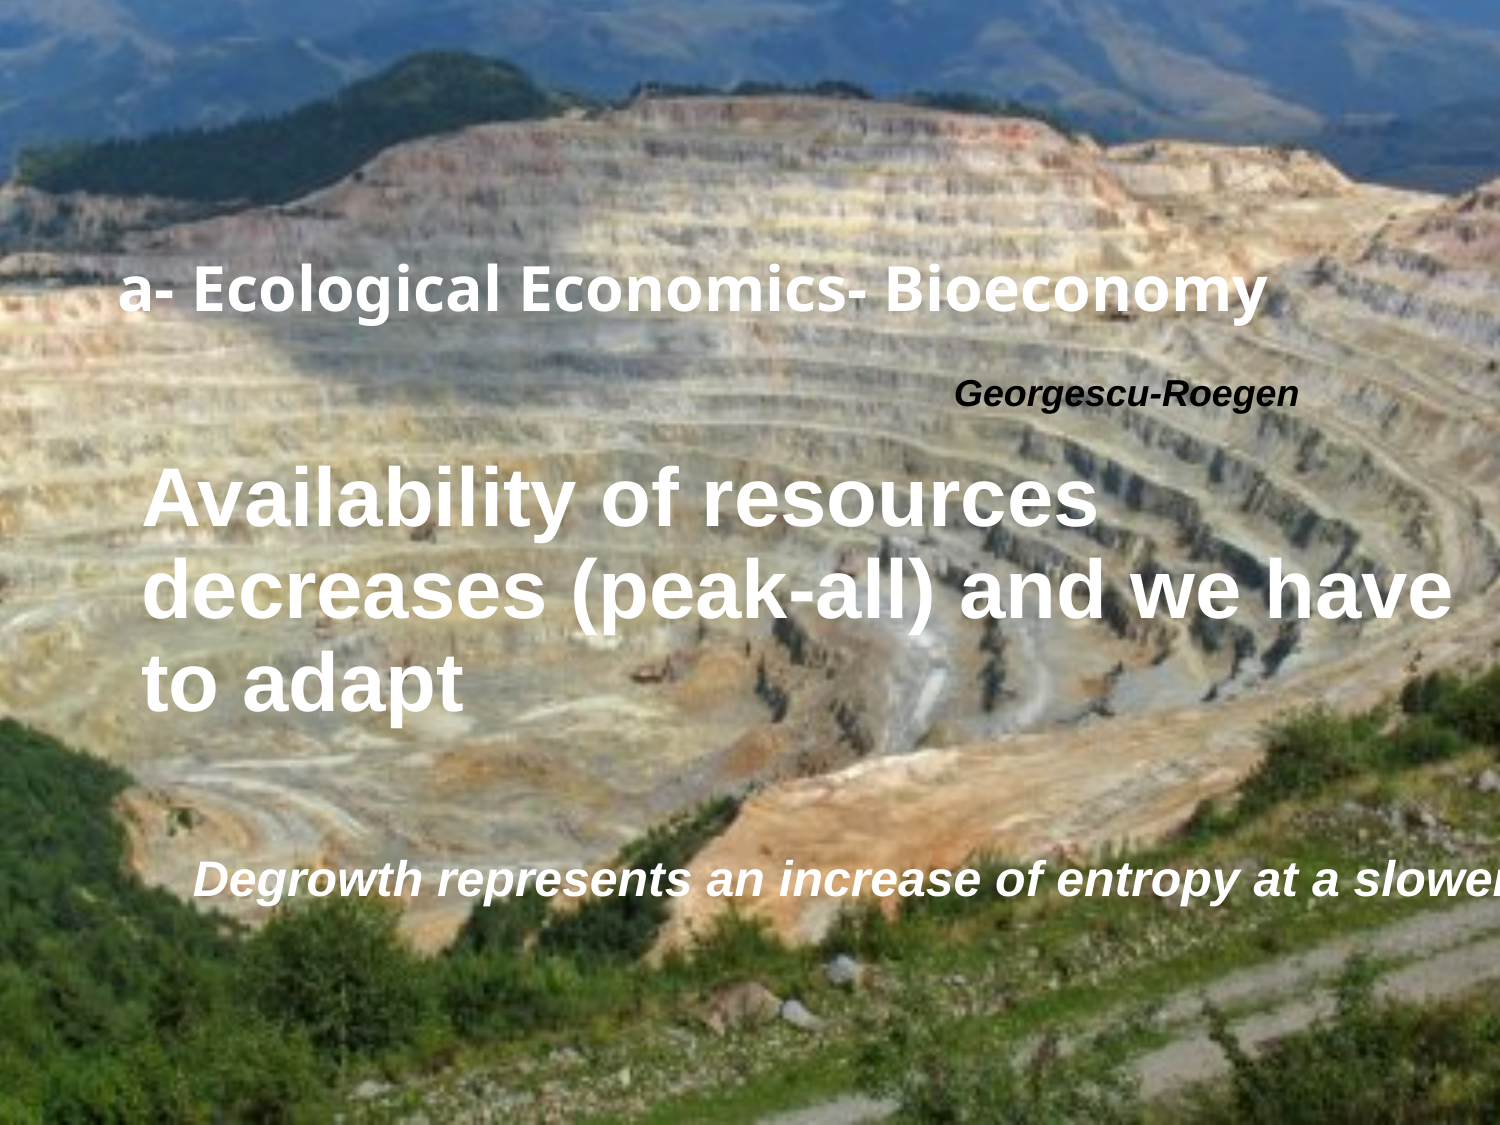

a- Ecological Economics- Bioeconomy
Georgescu-Roegen
Availability of resources decreases (peak-all) and we have to adapt
Degrowth represents an increase of entropy at a slower rate